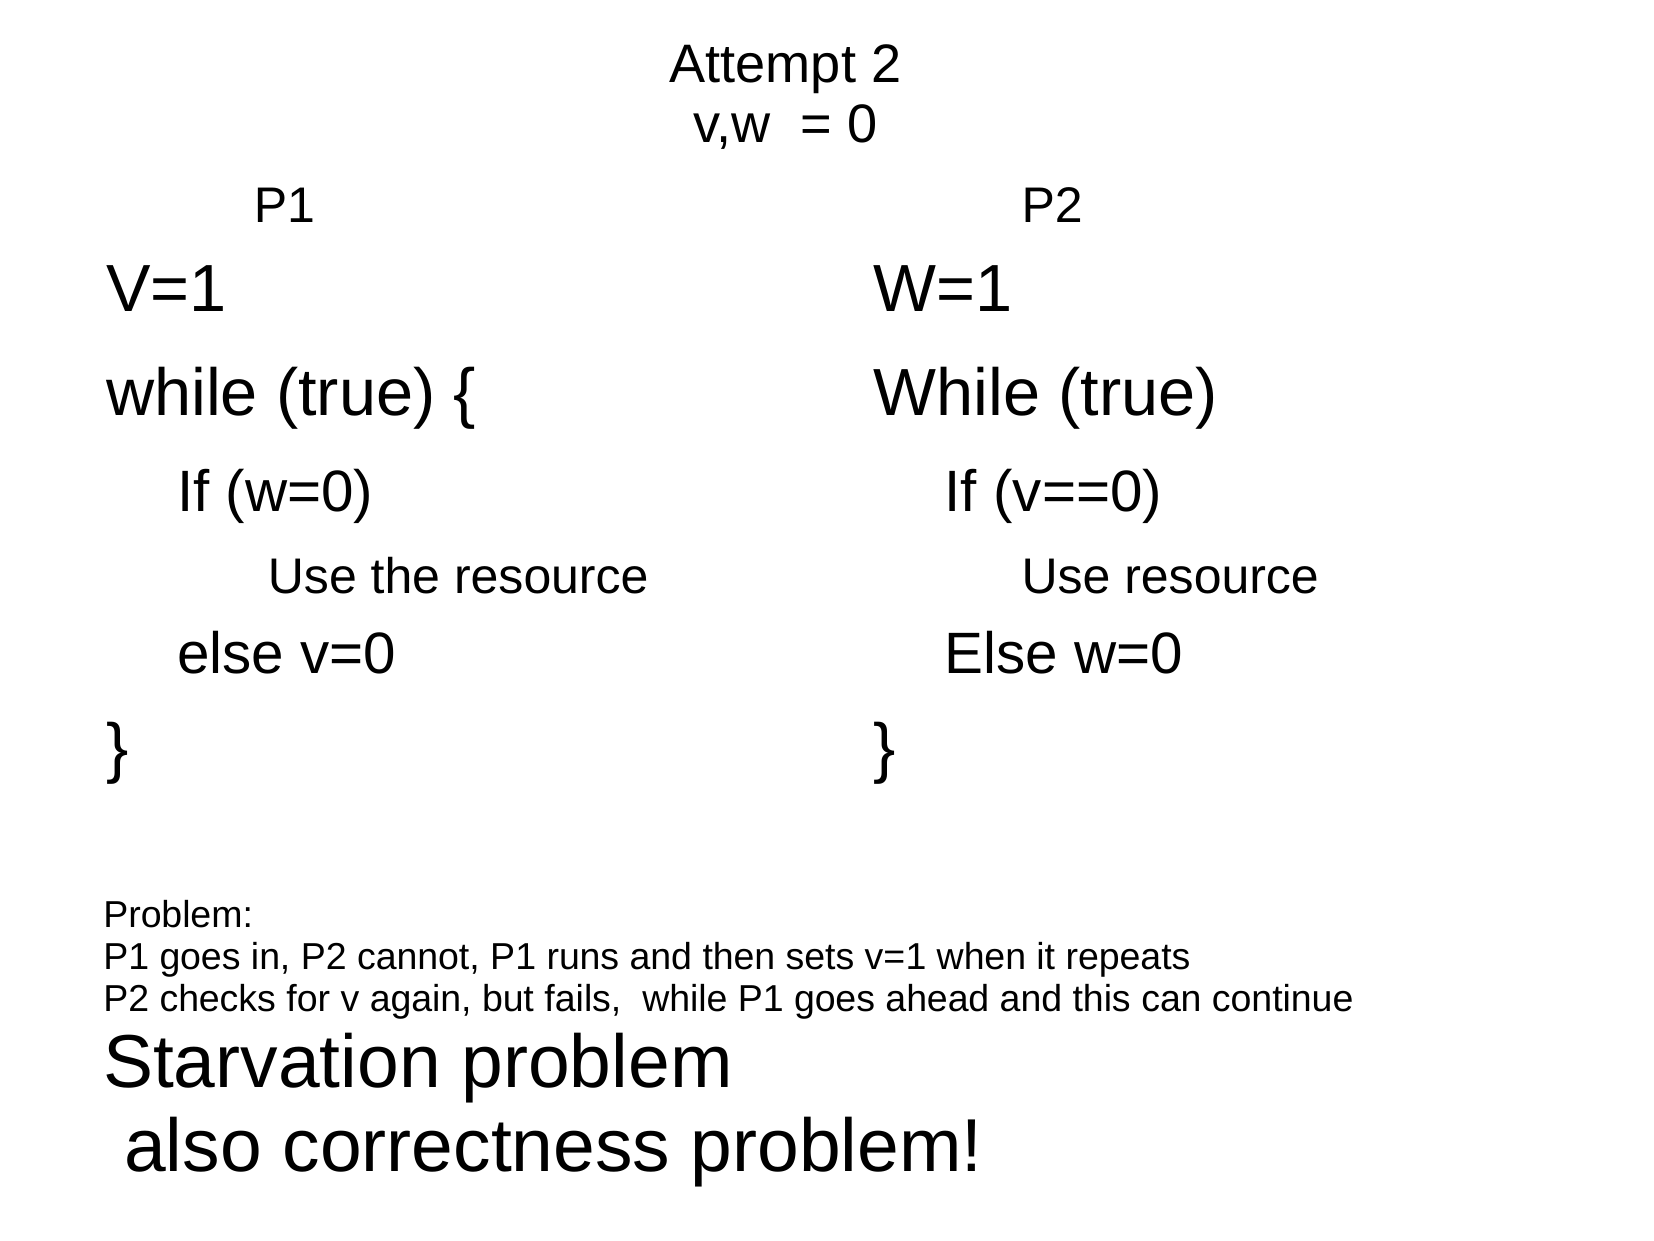

# Attempt 2 v,w = 0
P1
V=1
while (true) {
If (w=0)
 Use the resource
else v=0
}
P2
W=1
While (true)
If (v==0)
Use resource
Else w=0
}
Problem:
P1 goes in, P2 cannot, P1 runs and then sets v=1 when it repeats
P2 checks for v again, but fails, while P1 goes ahead and this can continue
Starvation problem
 also correctness problem!